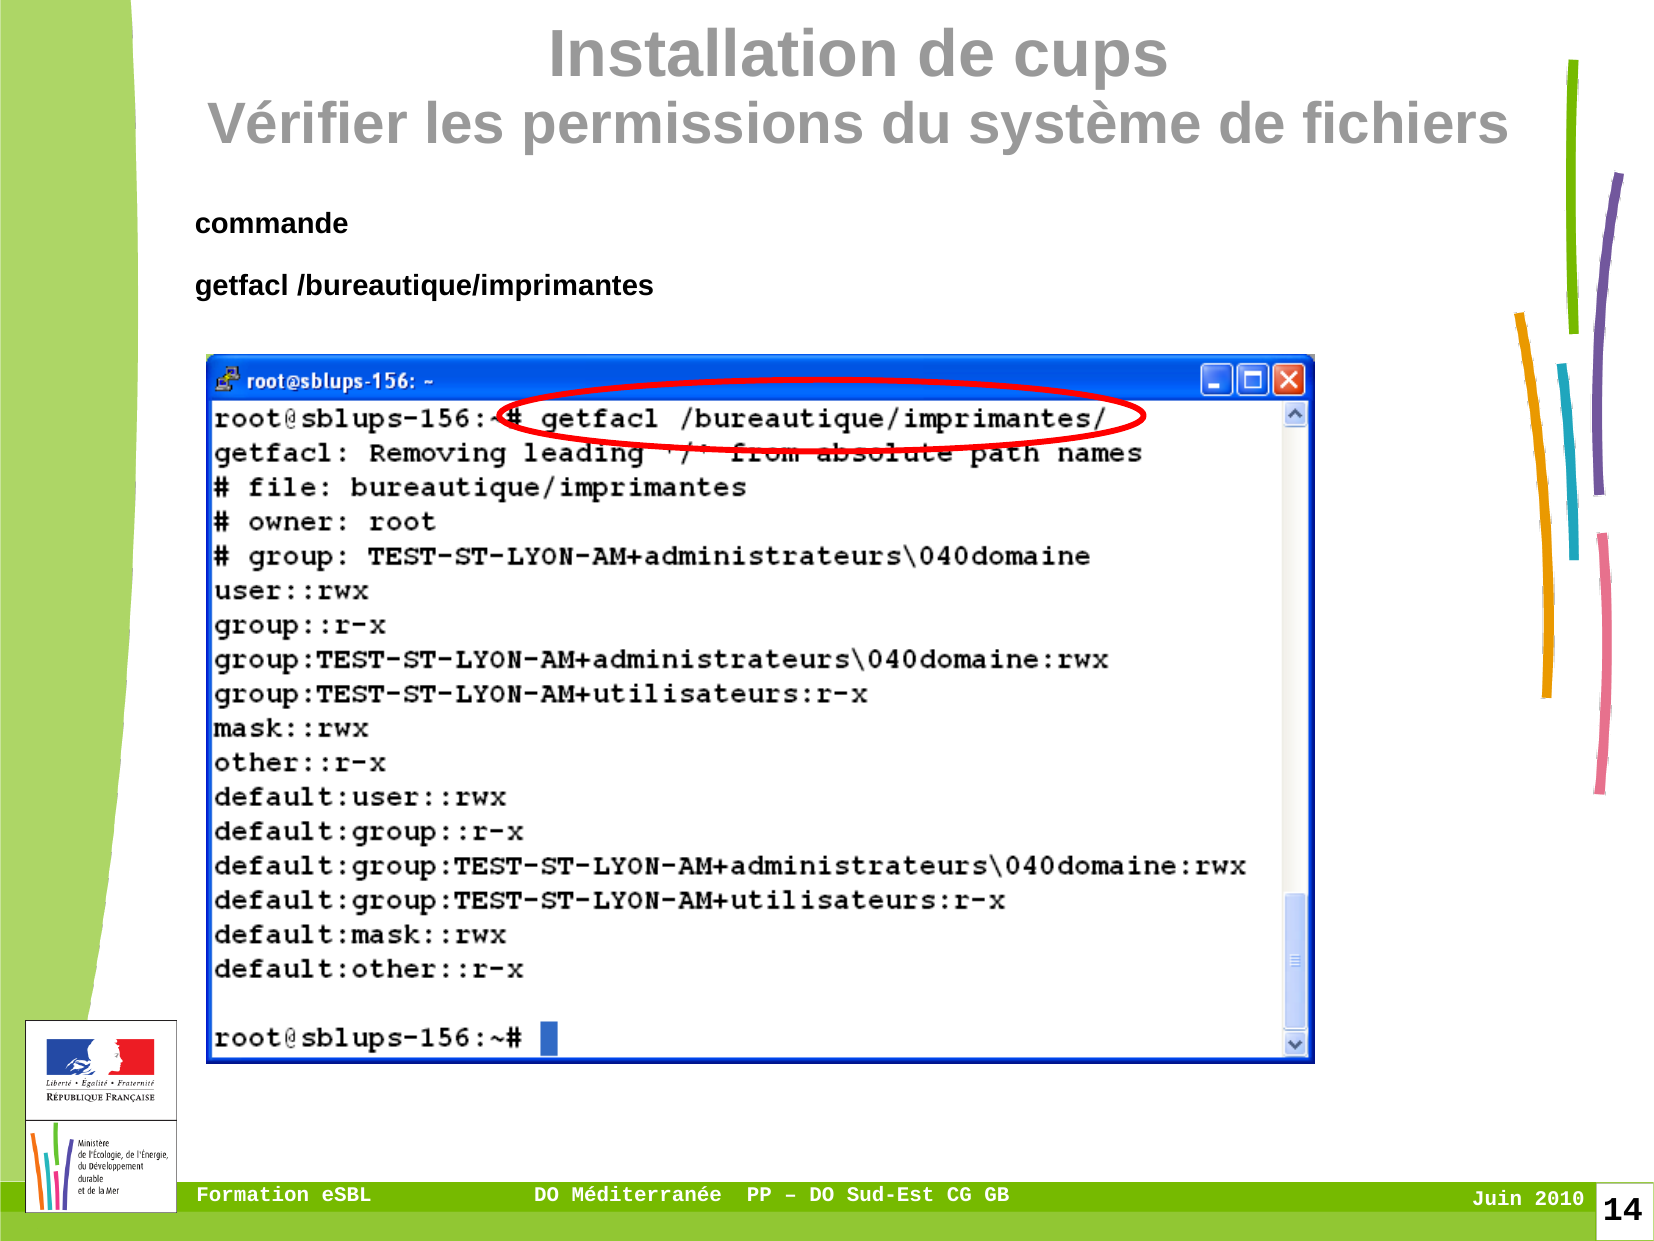

# Installation de cups Vérifier les permissions du système de fichiers
commande
getfacl /bureautique/imprimantes
14